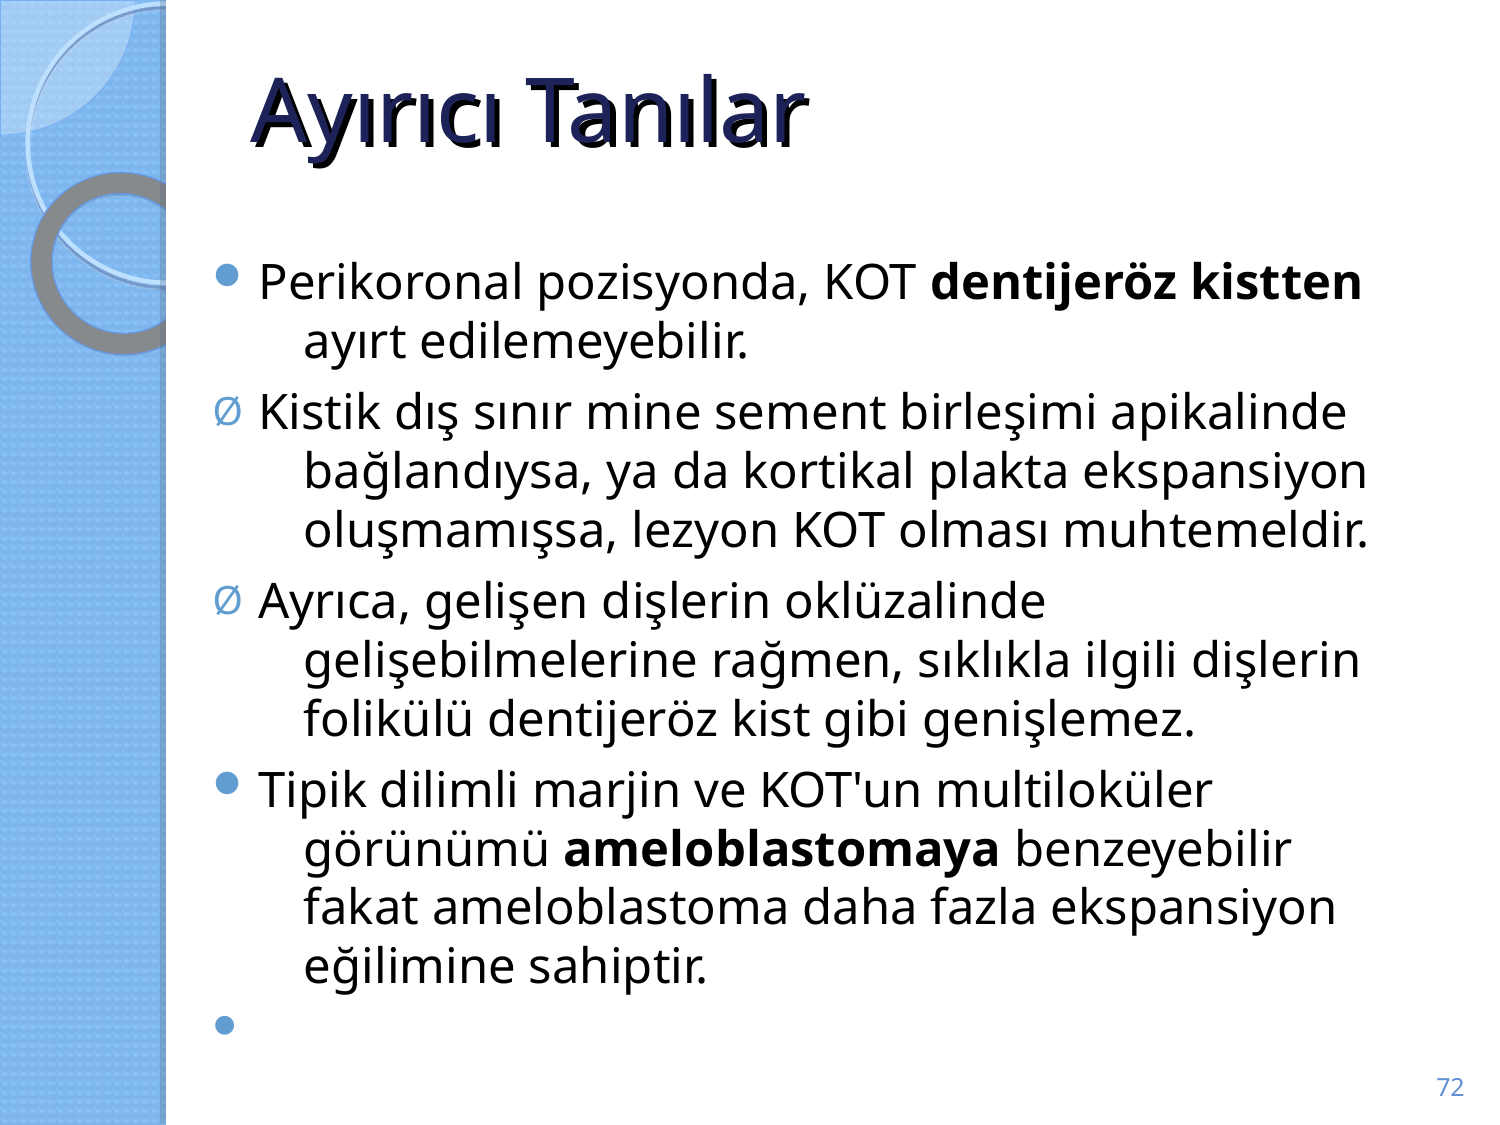

# Ayırıcı Tanılar
Perikoronal pozisyonda, KOT dentijeröz kistten ayırt edilemeyebilir.
Kistik dış sınır mine sement birleşimi apikalinde bağlandıysa, ya da kortikal plakta ekspansiyon oluşmamışsa, lezyon KOT olması muhtemeldir.
Ayrıca, gelişen dişlerin oklüzalinde gelişebilmelerine rağmen, sıklıkla ilgili dişlerin folikülü dentijeröz kist gibi genişlemez.
Tipik dilimli marjin ve KOT'un multiloküler görünümü ameloblastomaya benzeyebilir fakat ameloblastoma daha fazla ekspansiyon eğilimine sahiptir.